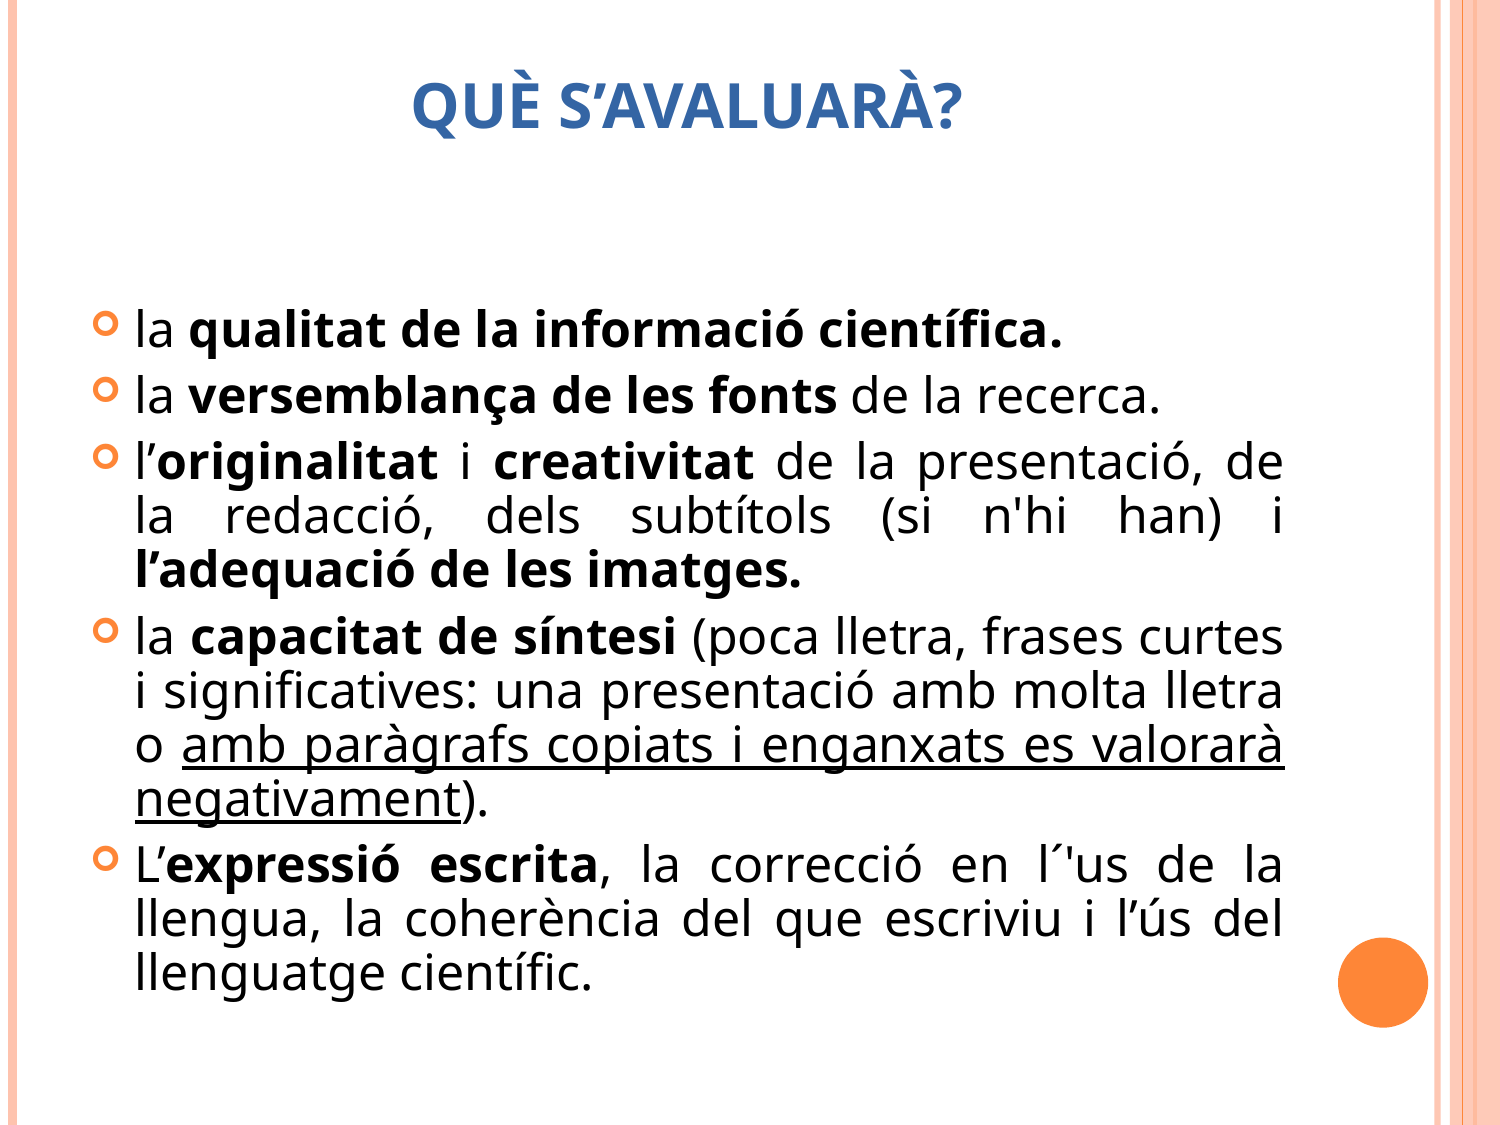

# QUÈ S’AVALUARÀ?
la qualitat de la informació científica.
la versemblança de les fonts de la recerca.
l’originalitat i creativitat de la presentació, de la redacció, dels subtítols (si n'hi han) i l’adequació de les imatges.
la capacitat de síntesi (poca lletra, frases curtes i significatives: una presentació amb molta lletra o amb paràgrafs copiats i enganxats es valorarà negativament).
L’expressió escrita, la correcció en l´'us de la llengua, la coherència del que escriviu i l’ús del llenguatge científic.